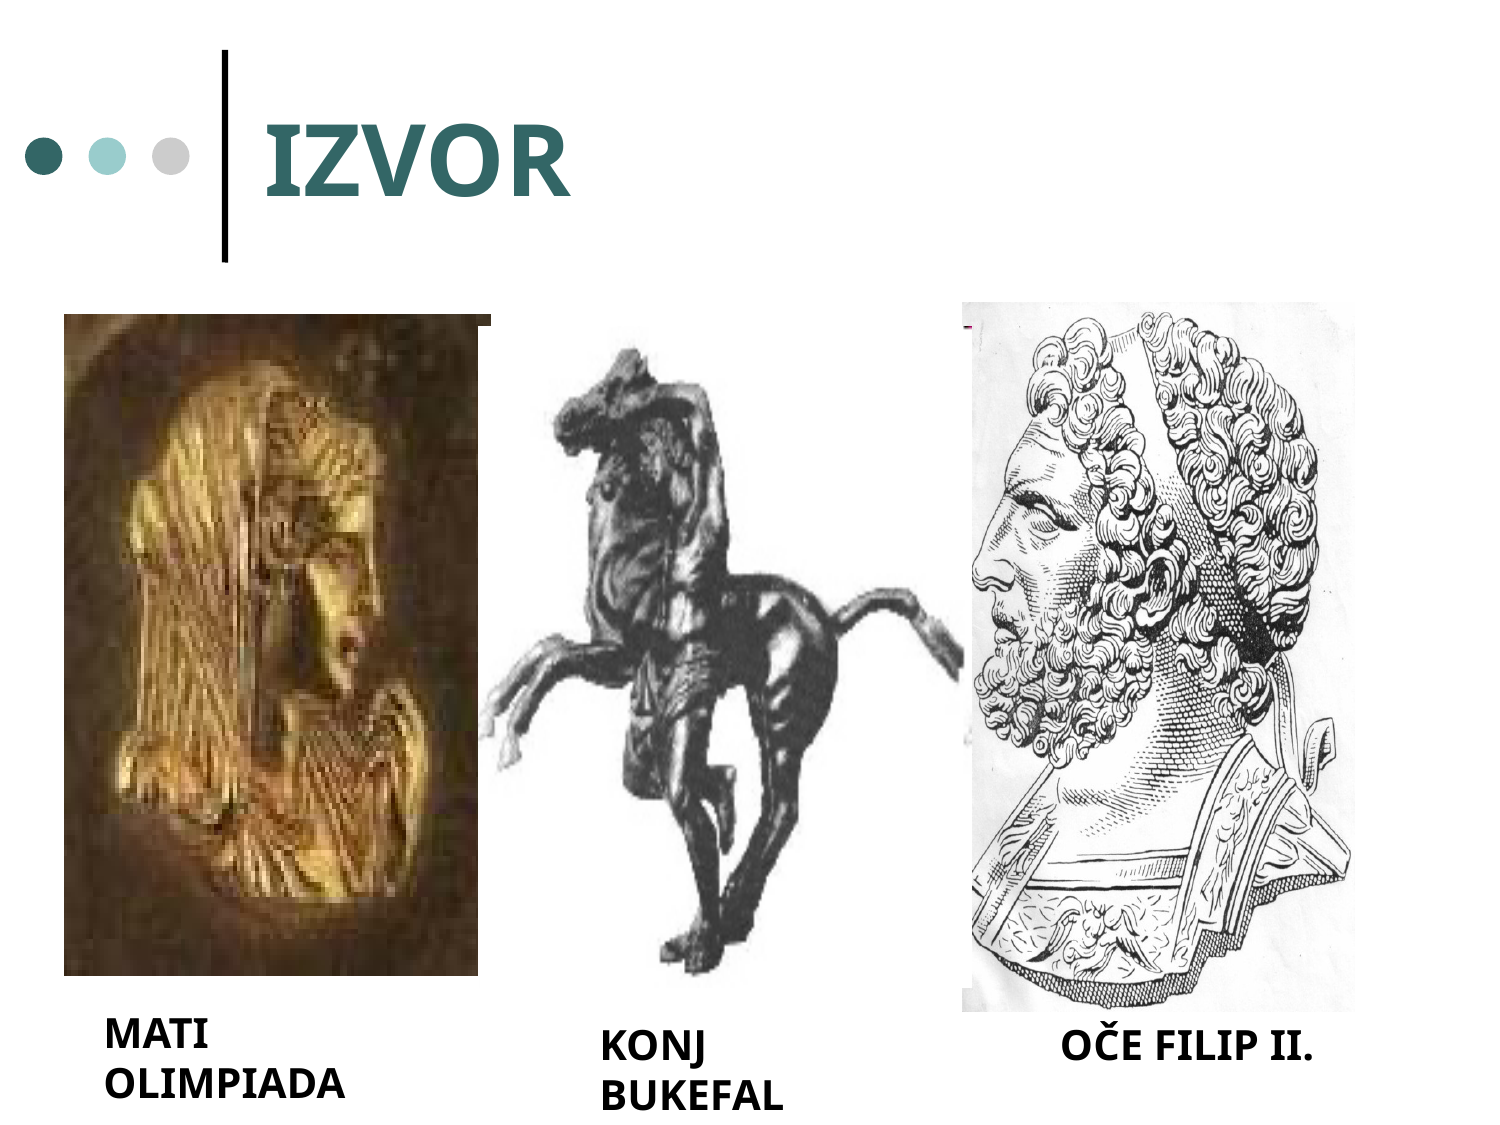

# IZVOR
oče  Filip II. Makedonski (makedonski kralj in vojskovodja)
 mati  epirska princesa Olimpiada
ljudi je navdušil, ker je edini vedel kako ukrotiti konja Bukefala
MATI OLIMPIADA
KONJ BUKEFAL
OČE FILIP II.